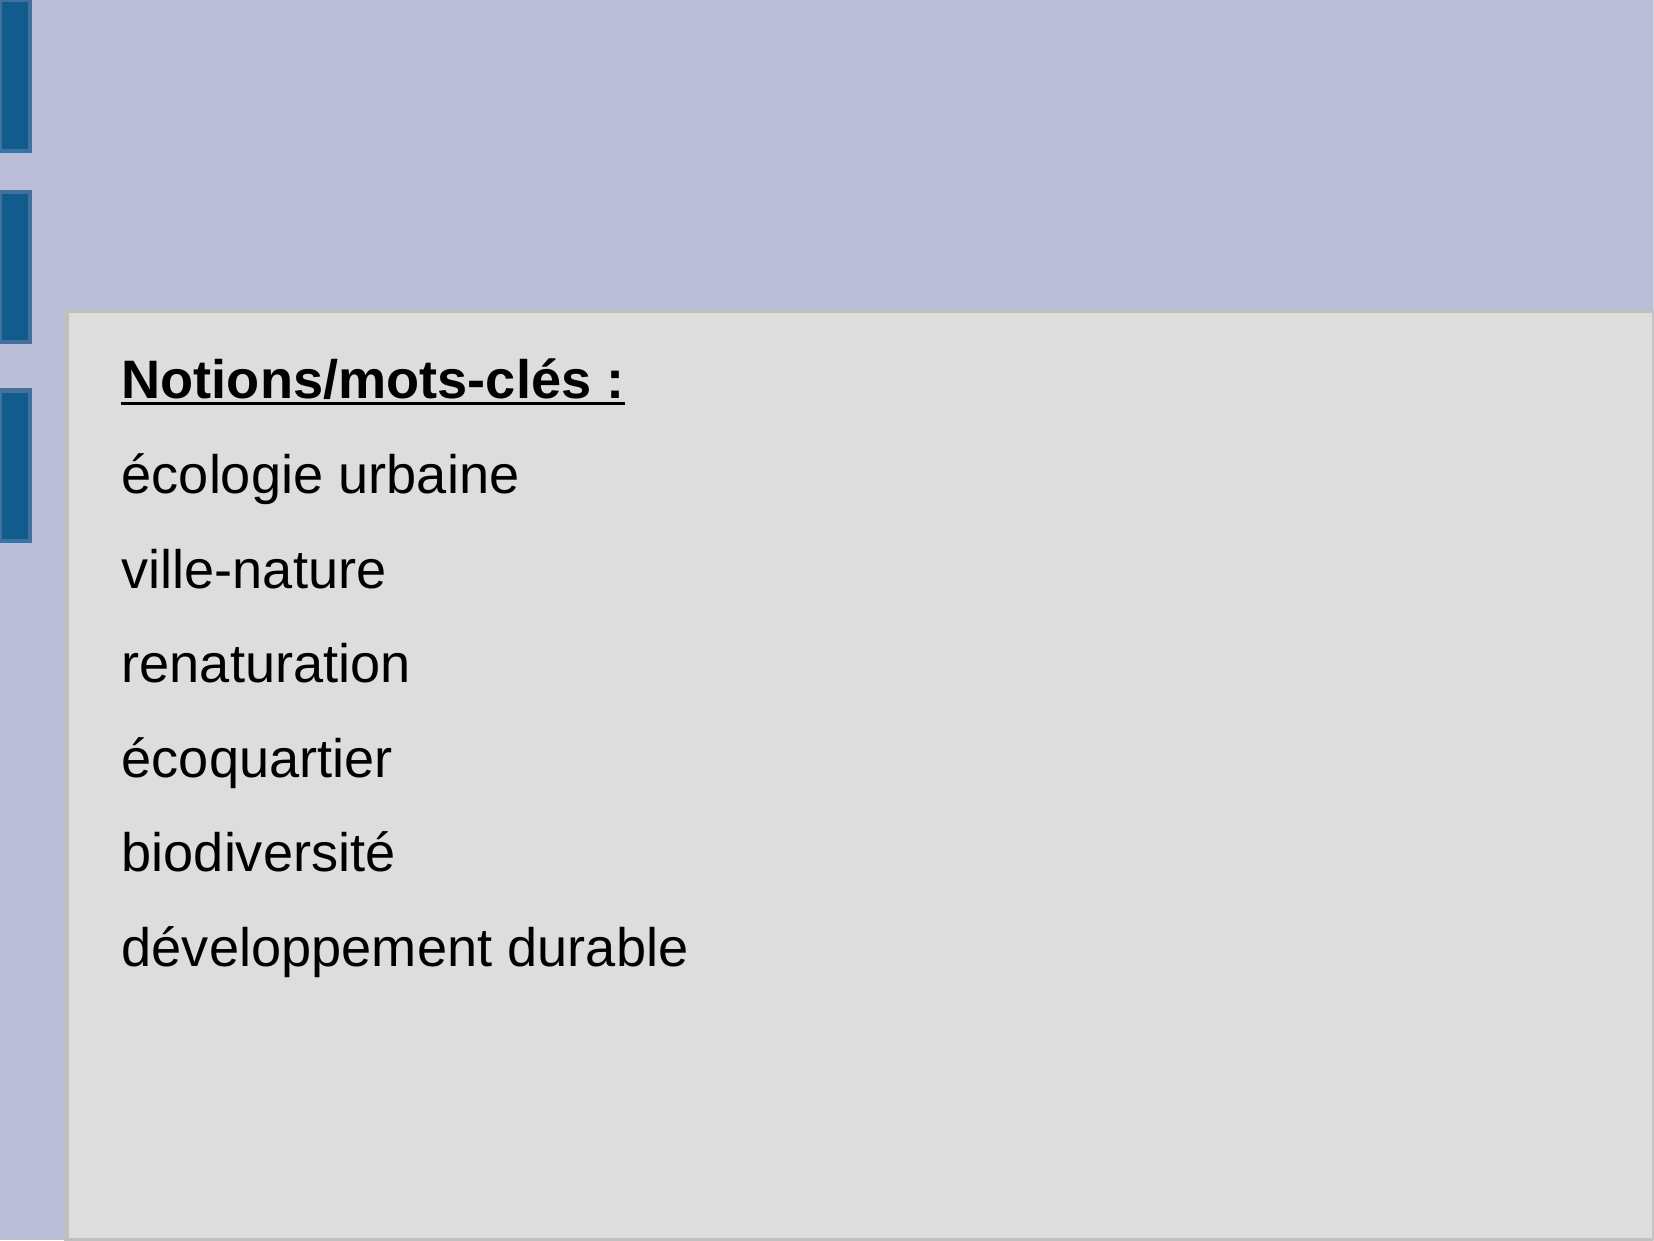

#
Notions/mots-clés :
écologie urbaine
ville-nature
renaturation
écoquartier
biodiversité
développement durable